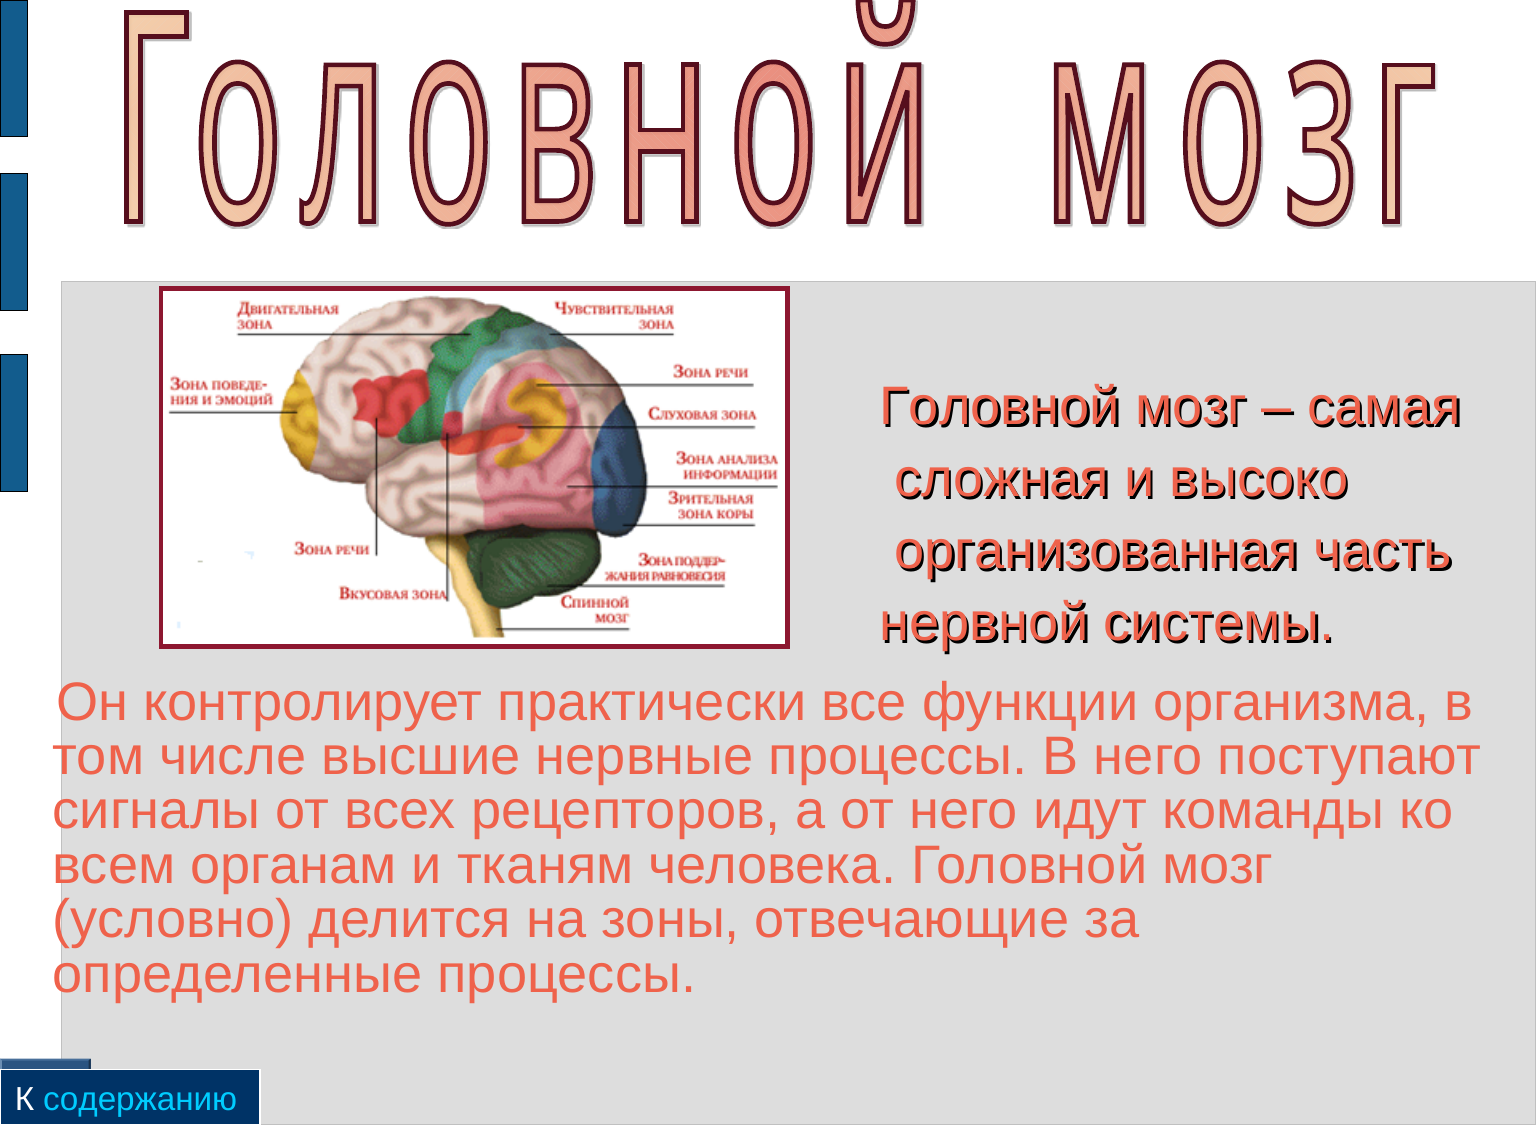

Головной мозг
Головной мозг – самая
 сложная и высоко
 организованная часть
нервной системы.
# Он контролирует практически все функции организма, в том числе высшие нервные процессы. В него поступают сигналы от всех рецепторов, а от него идут команды ко всем органам и тканям человека. Головной мозг (условно) делится на зоны, отвечающие за определенные процессы.
К содержанию